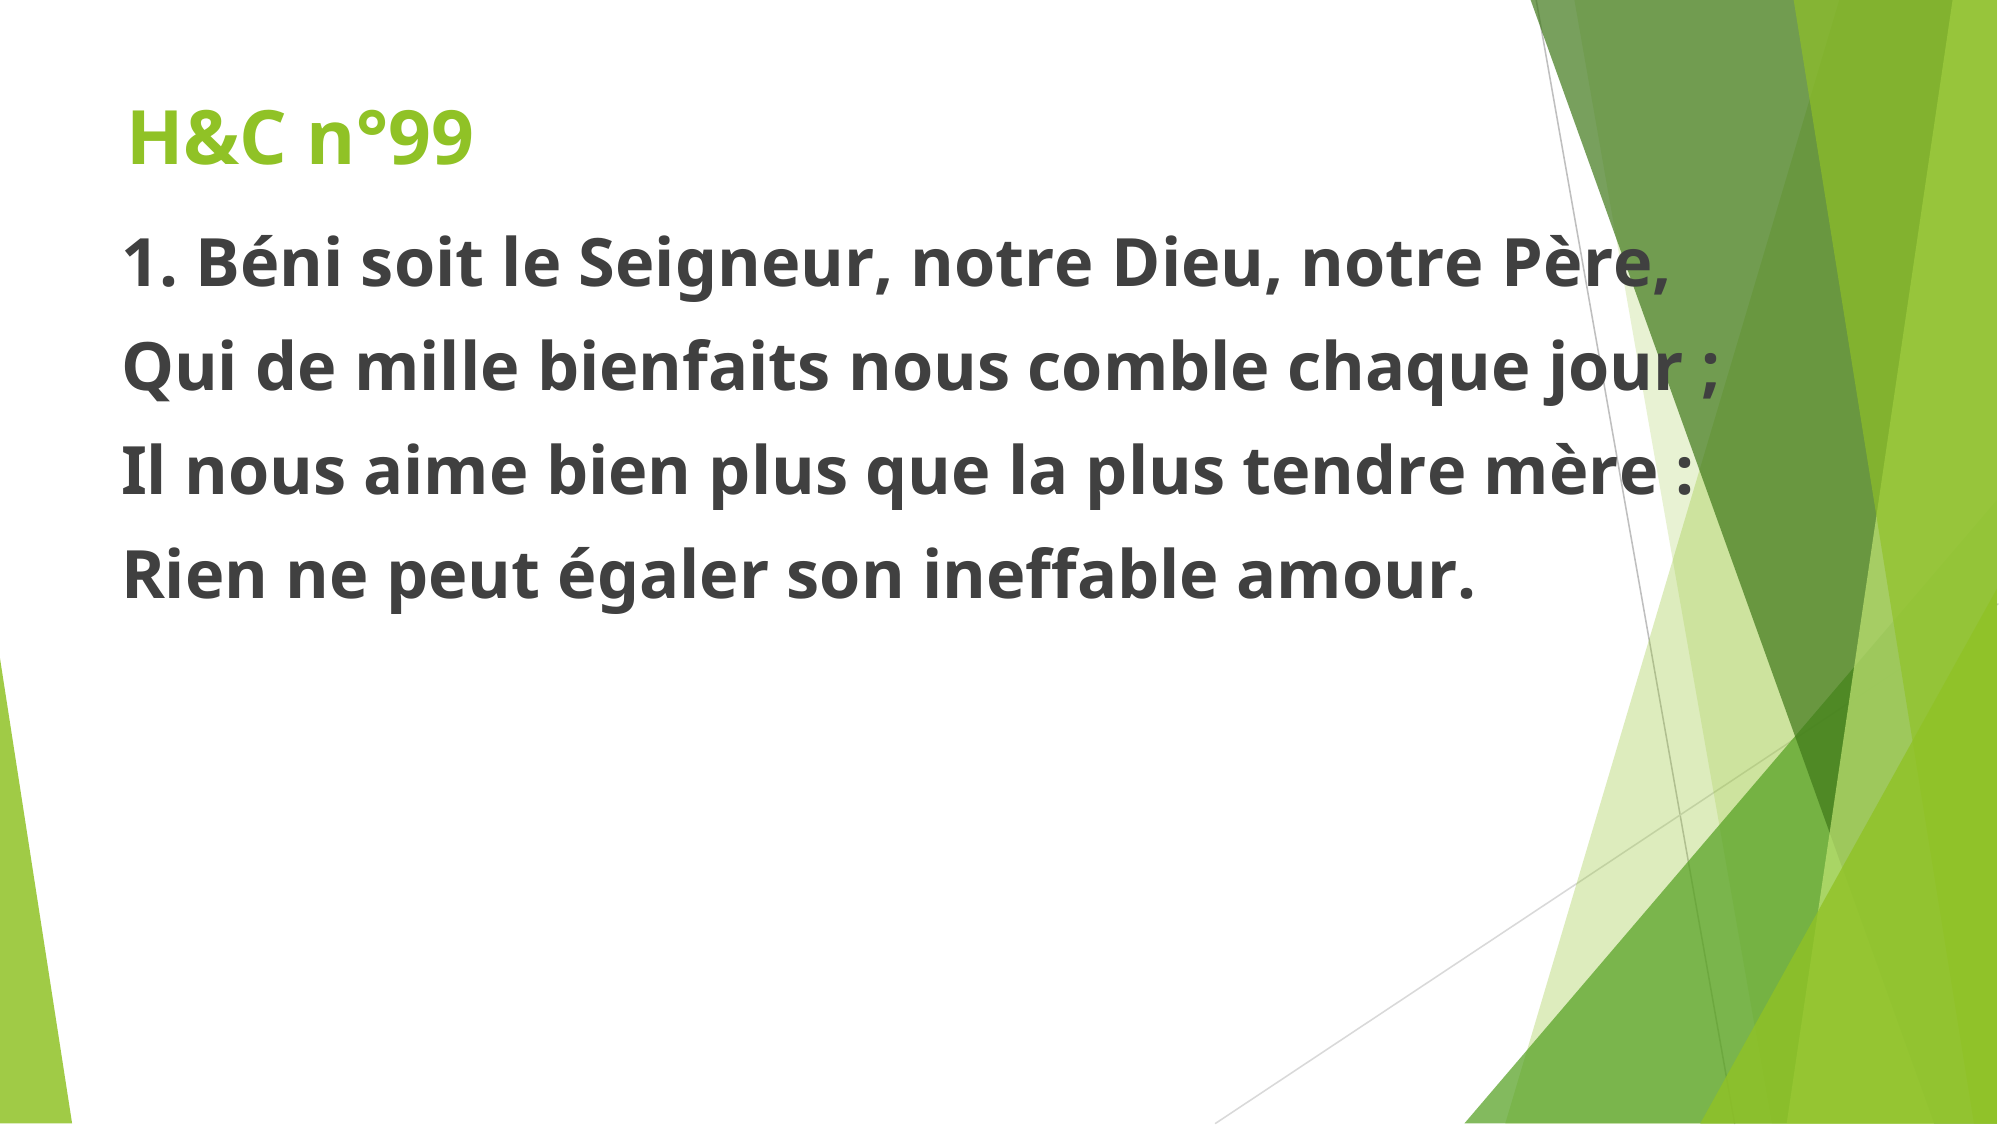

H&C n°99
1. Béni soit le Seigneur, notre Dieu, notre Père,
Qui de mille bienfaits nous comble chaque jour ;
Il nous aime bien plus que la plus tendre mère :
Rien ne peut égaler son ineffable amour.